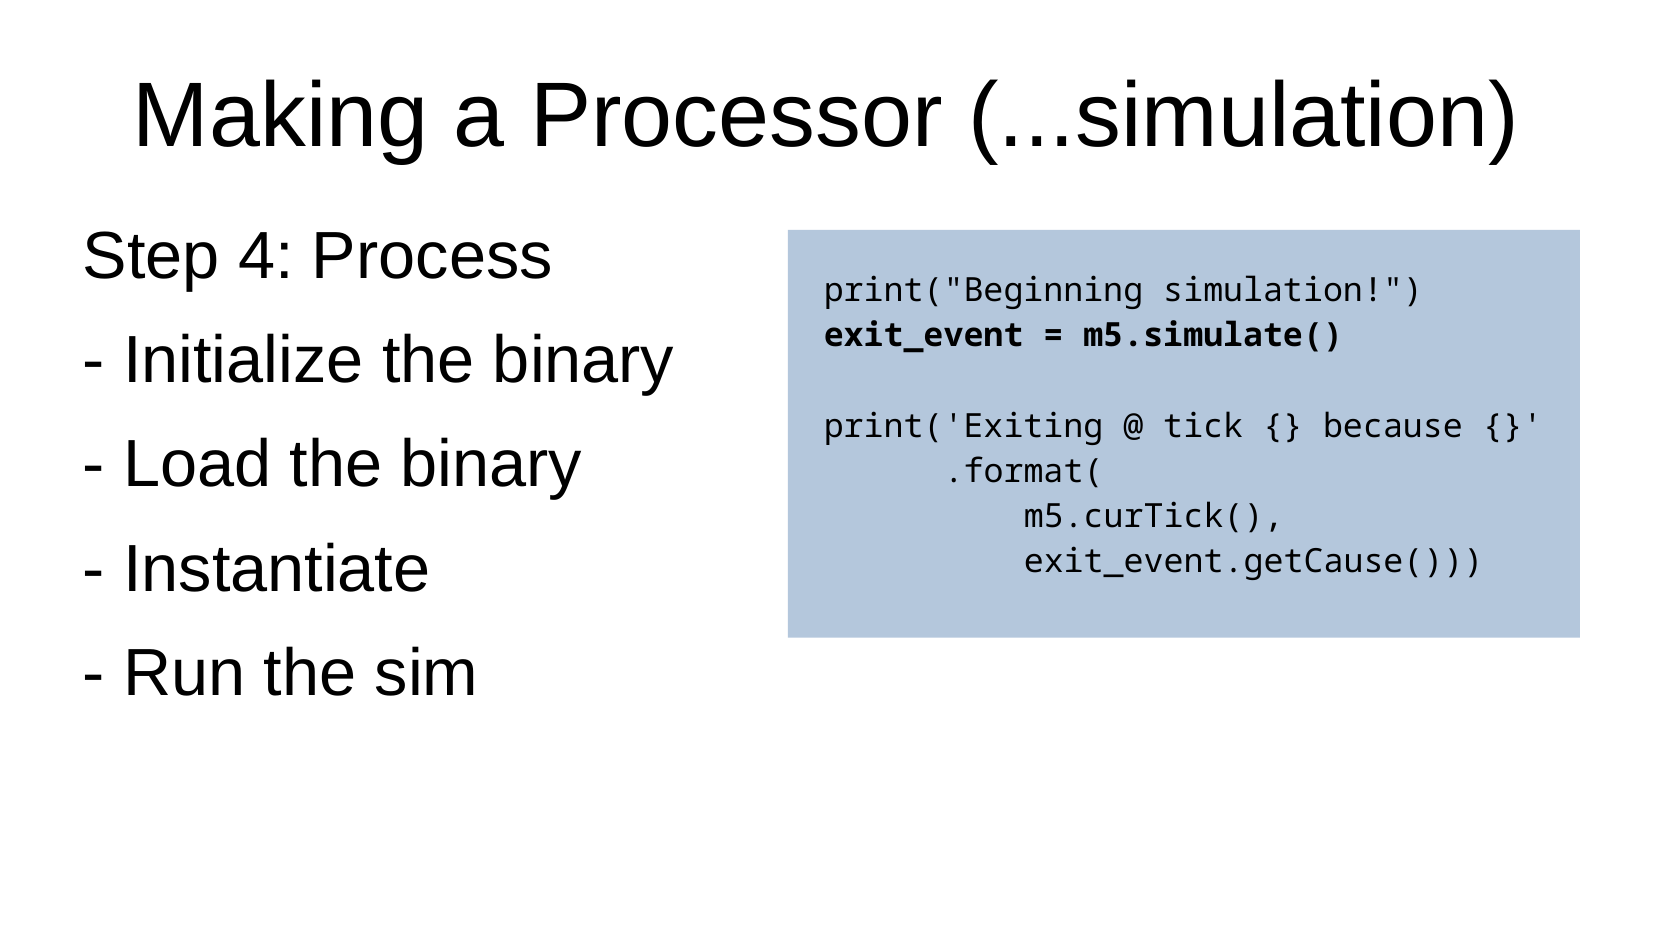

# Making a Processor (...simulation)
Step 4: Process
- Initialize the binary
- Load the binary
- Instantiate
- Run the sim
print("Beginning simulation!")
exit_event = m5.simulate()
print('Exiting @ tick {} because {}'
 .format(
 m5.curTick(),
 exit_event.getCause()))